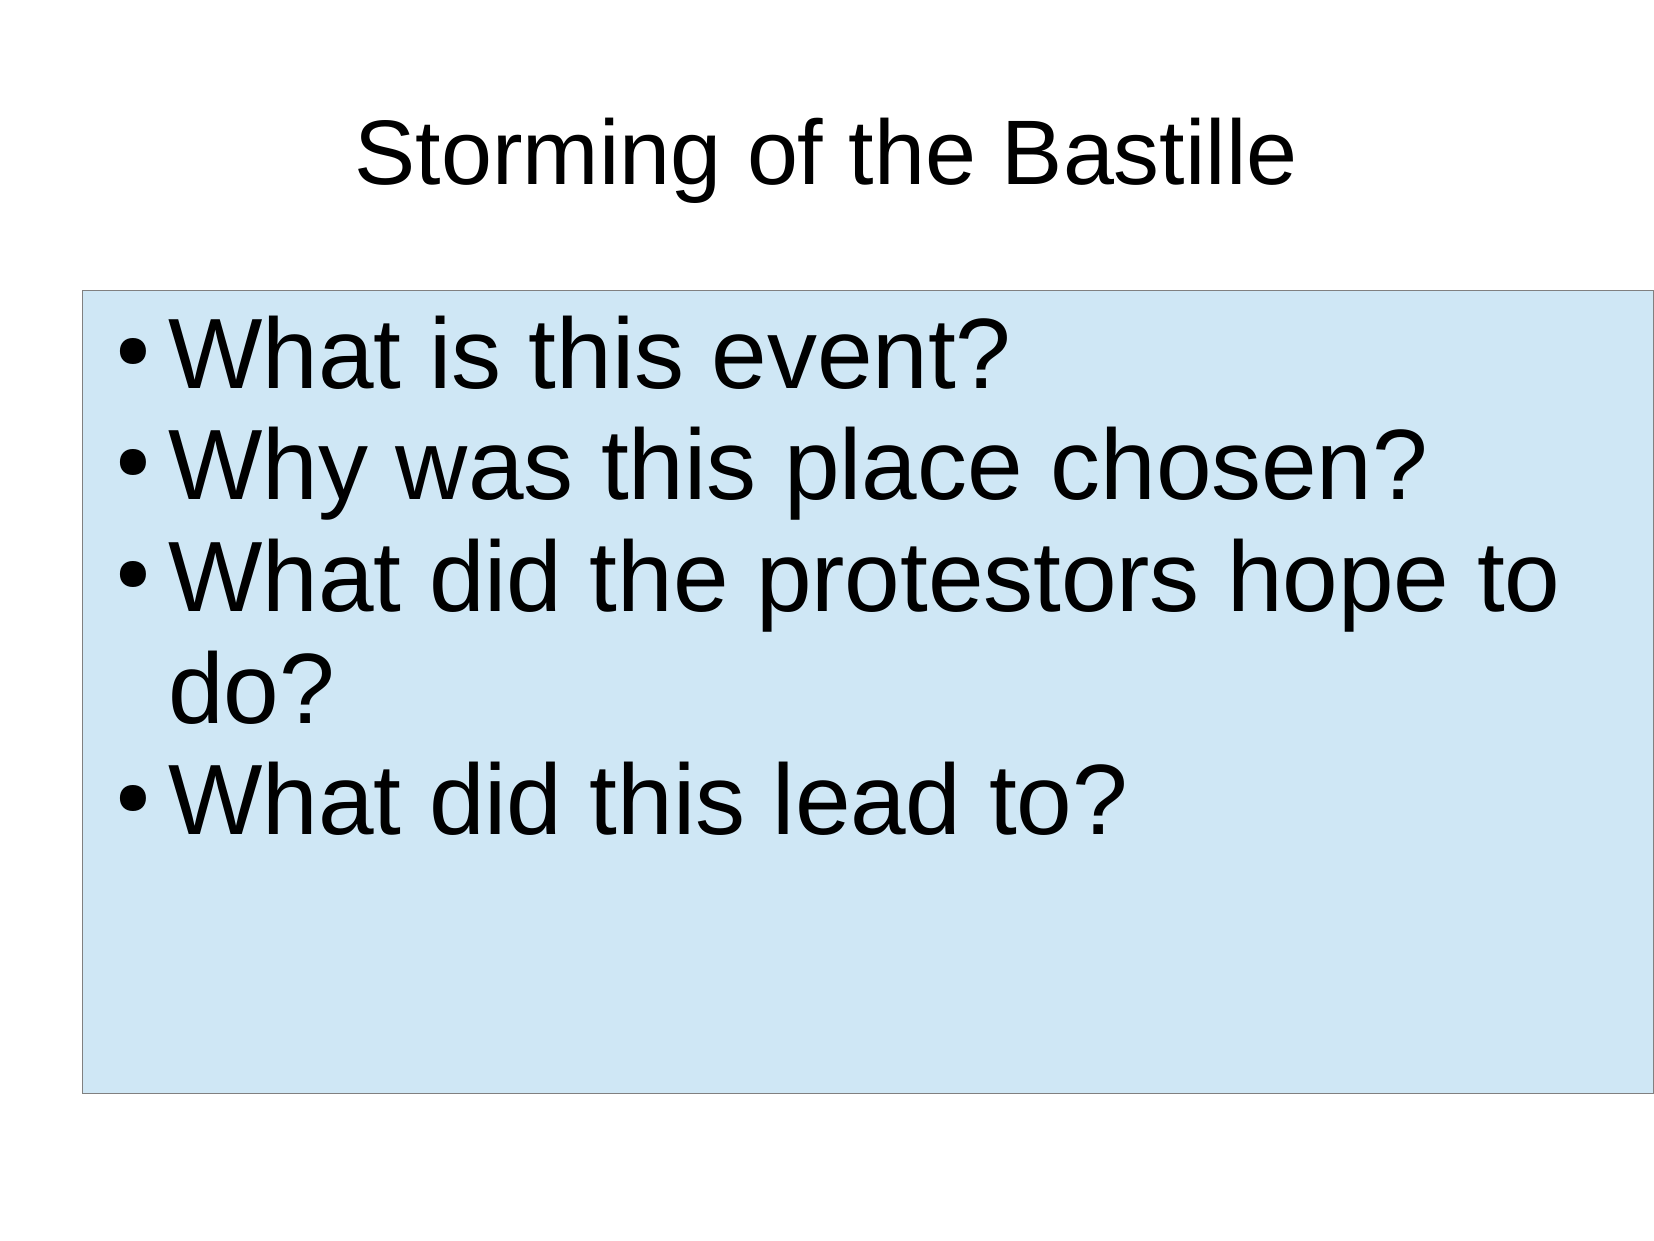

# Storming of the Bastille
What is this event?
Why was this place chosen?
What did the protestors hope to do?
What did this lead to?
h